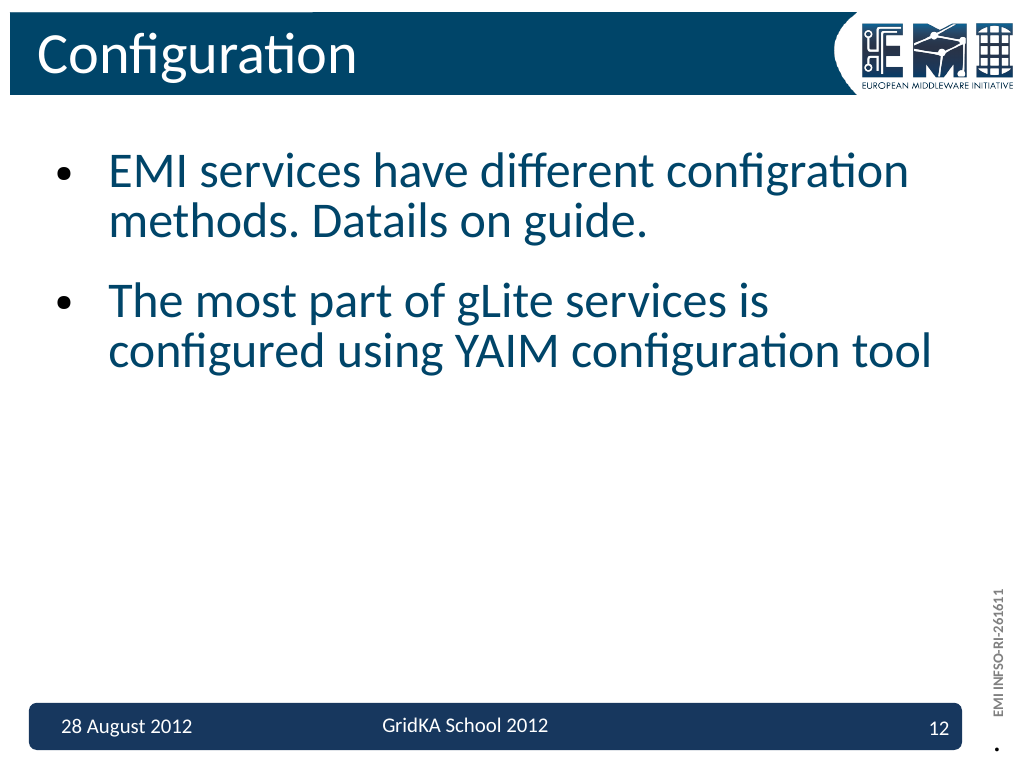

# Configuration
EMI services have different configration methods. Datails on guide.
The most part of gLite services is configured using YAIM configuration tool
GridKA School 2012
12